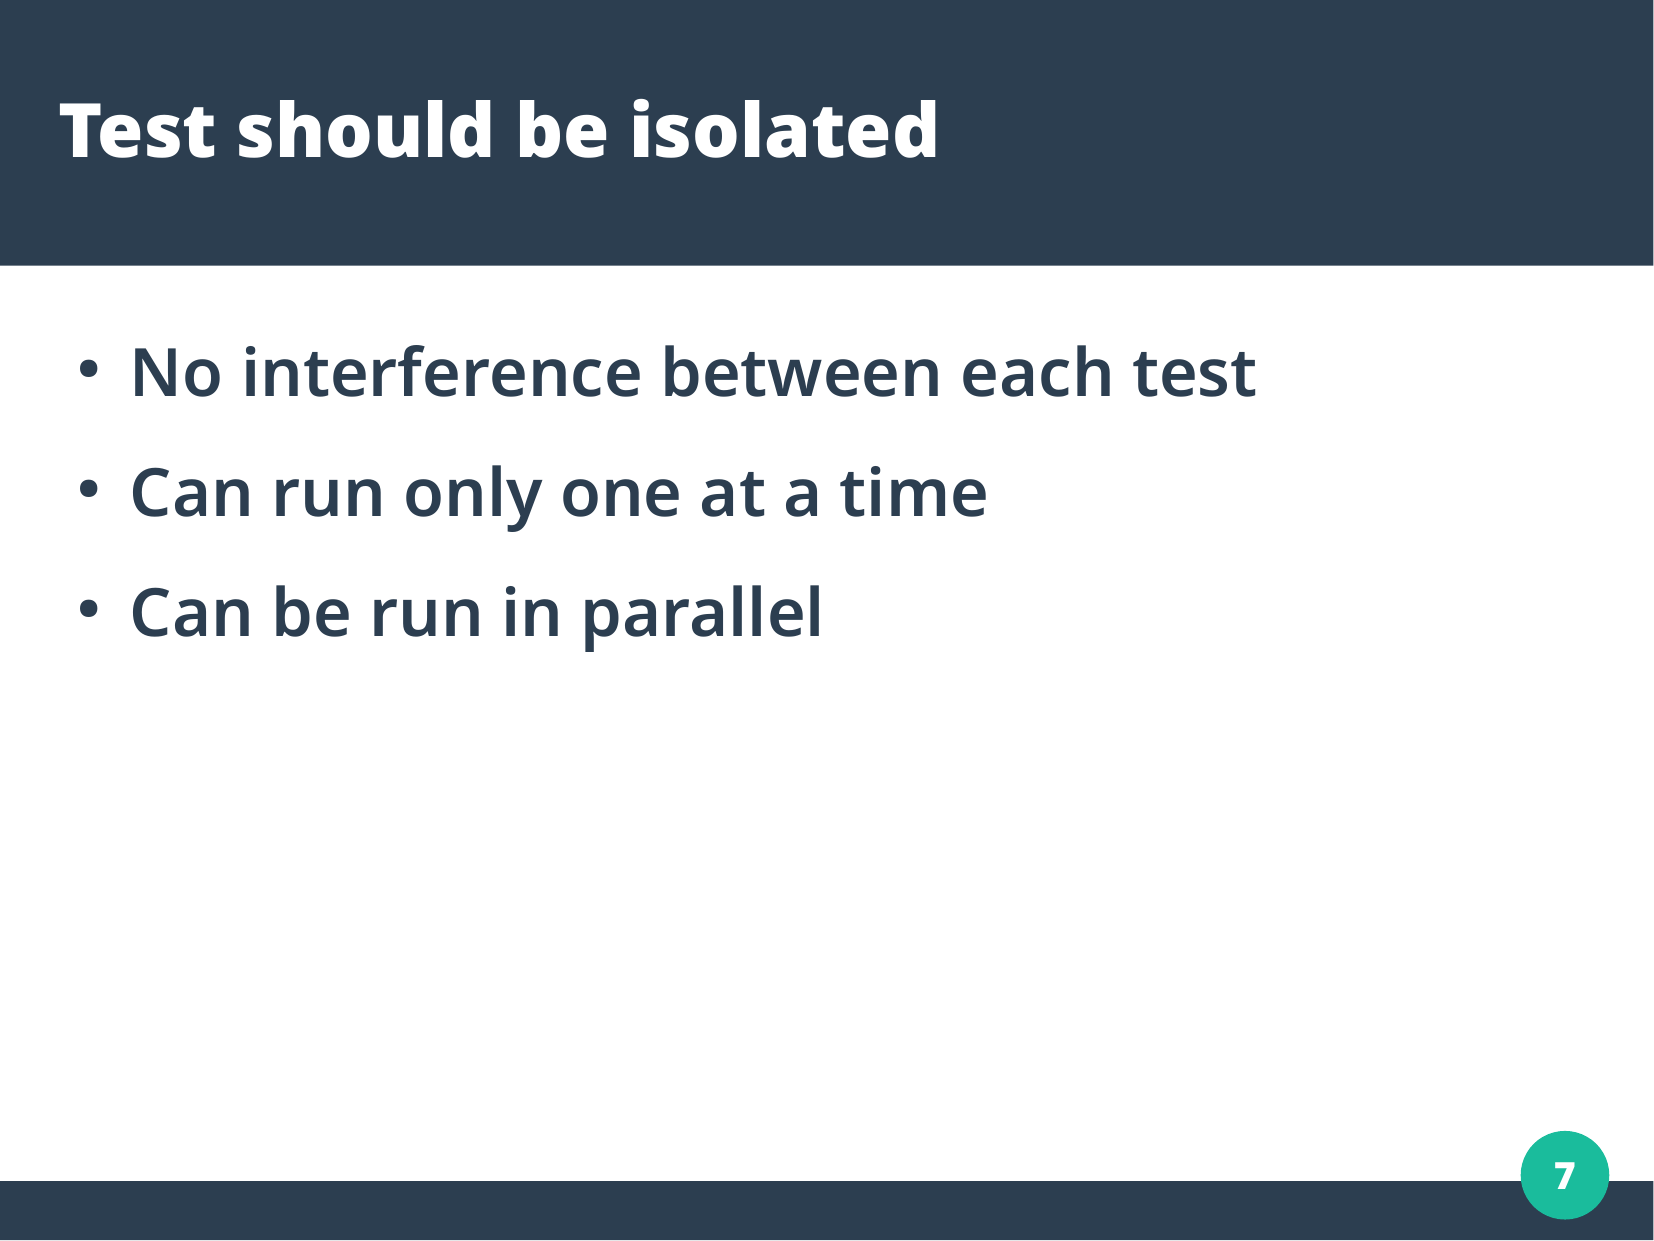

# Test should be isolated
No interference between each test
Can run only one at a time
Can be run in parallel
7